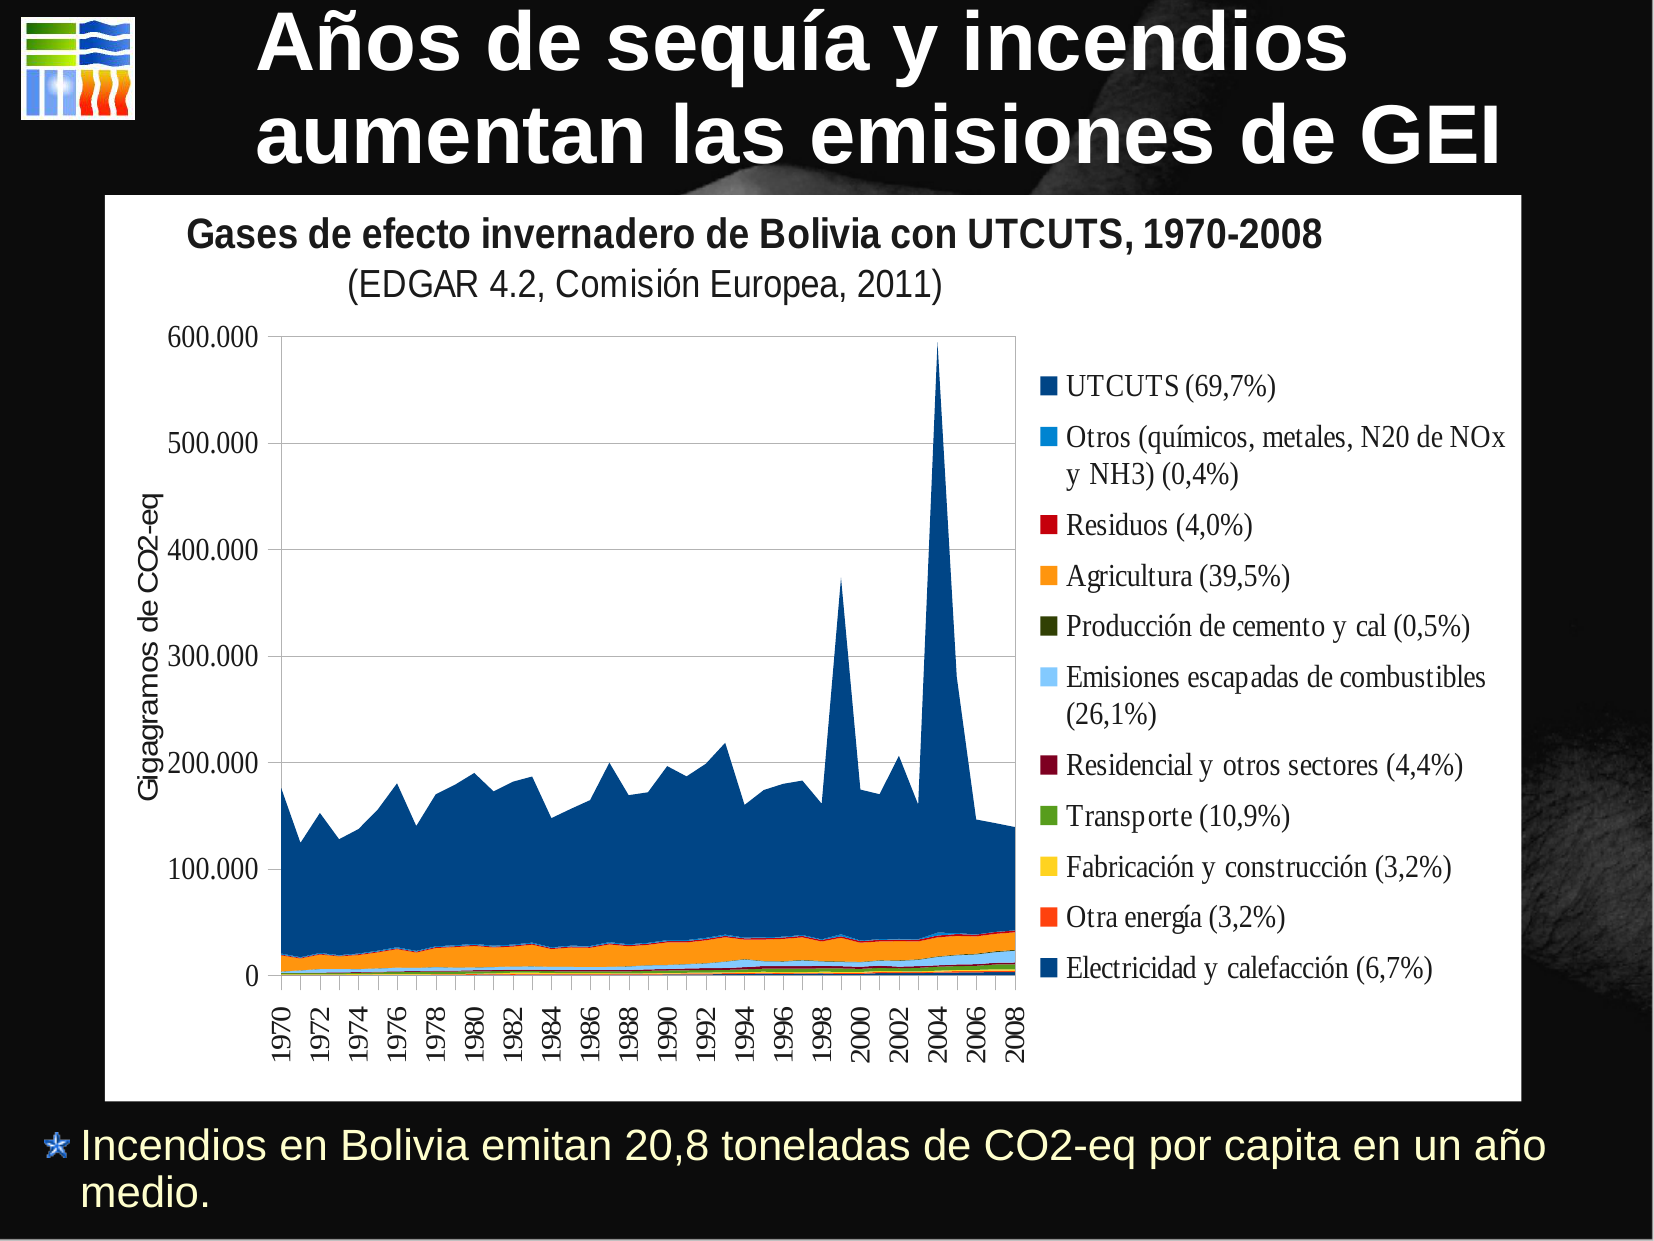

# Años de sequía y incendios aumentan las emisiones de GEI
Incendios en Bolivia emitan 20,8 toneladas de CO2-eq por capita en un año medio.